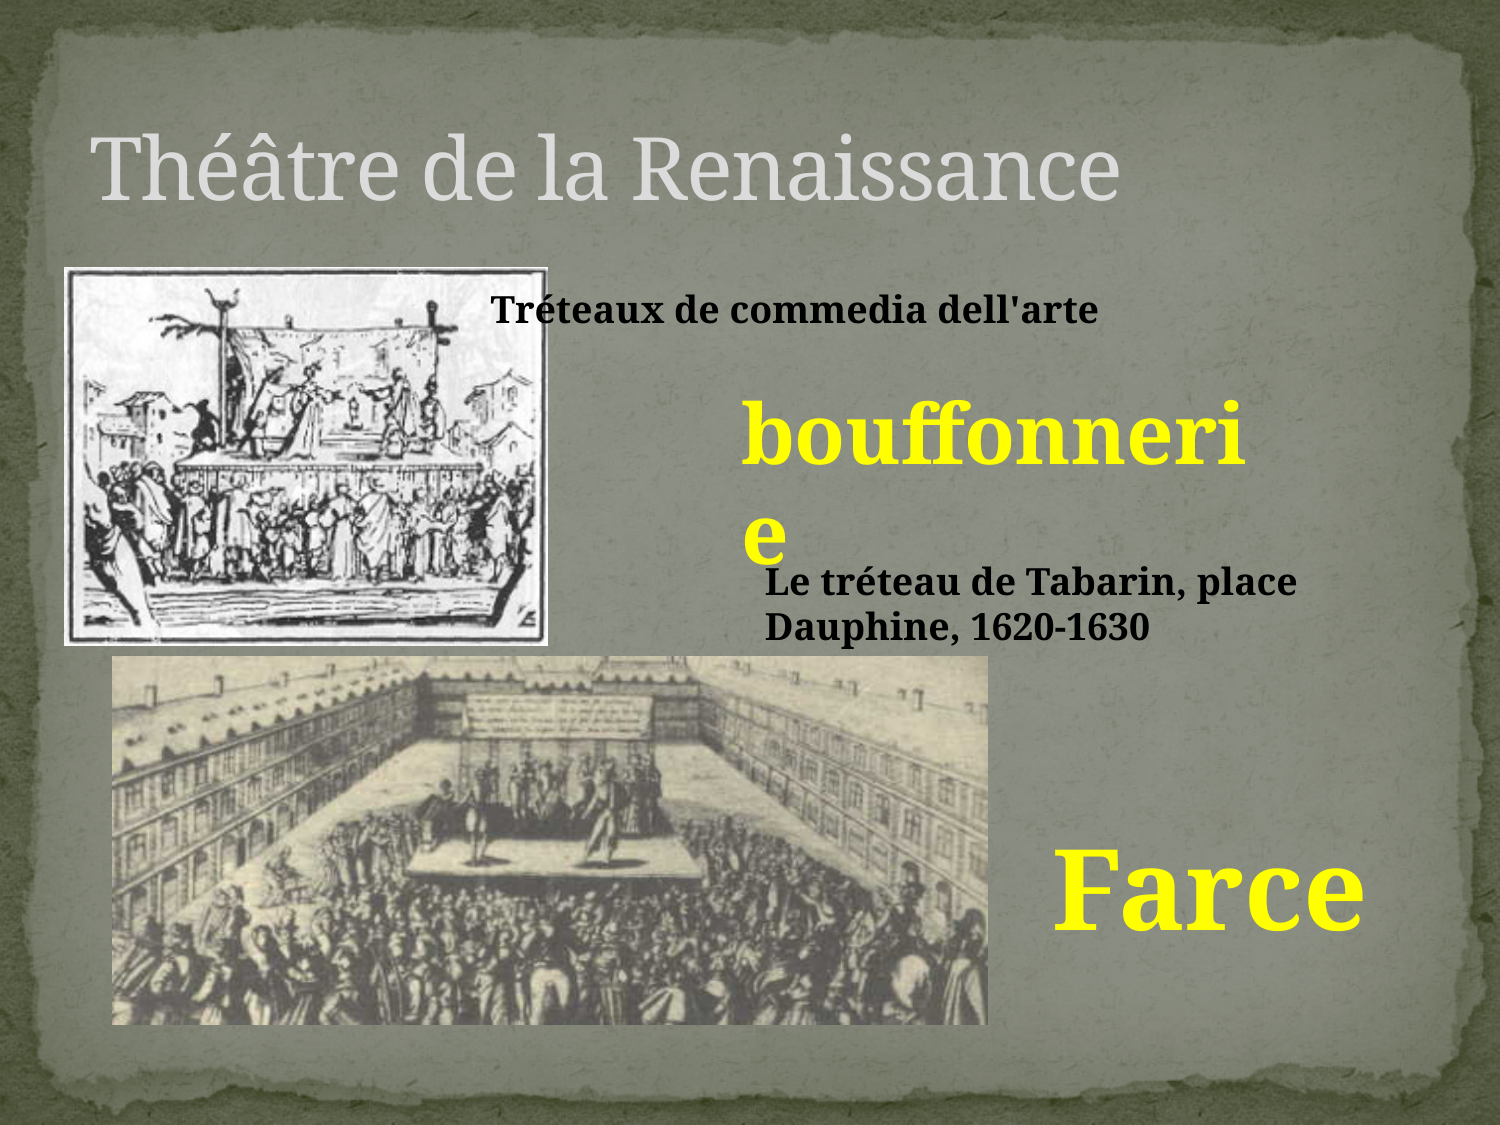

# Théâtre de la Renaissance
Tréteaux de commedia dell'arte
bouffonnerie
Le tréteau de Tabarin, place Dauphine, 1620-1630
Farce